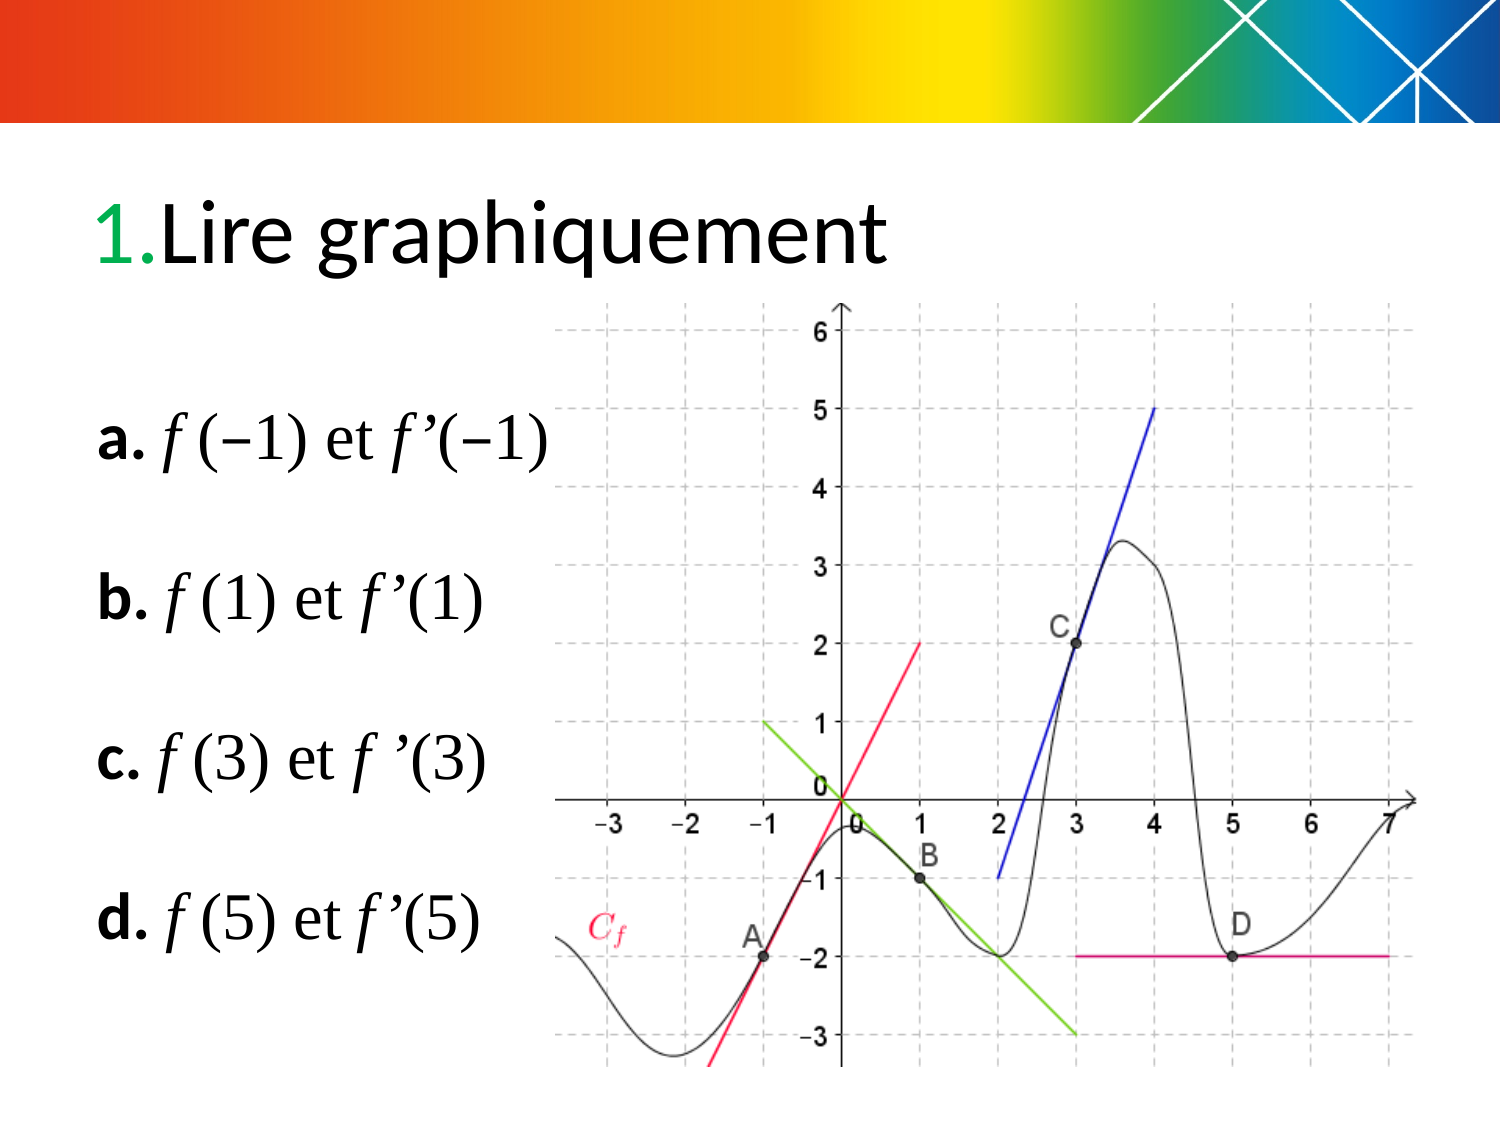

# 1.Lire graphiquement
a. f (–1) et f’(–1)
b. f (1) et f’(1)
c. f (3) et f ’(3)
d. f (5) et f’(5)